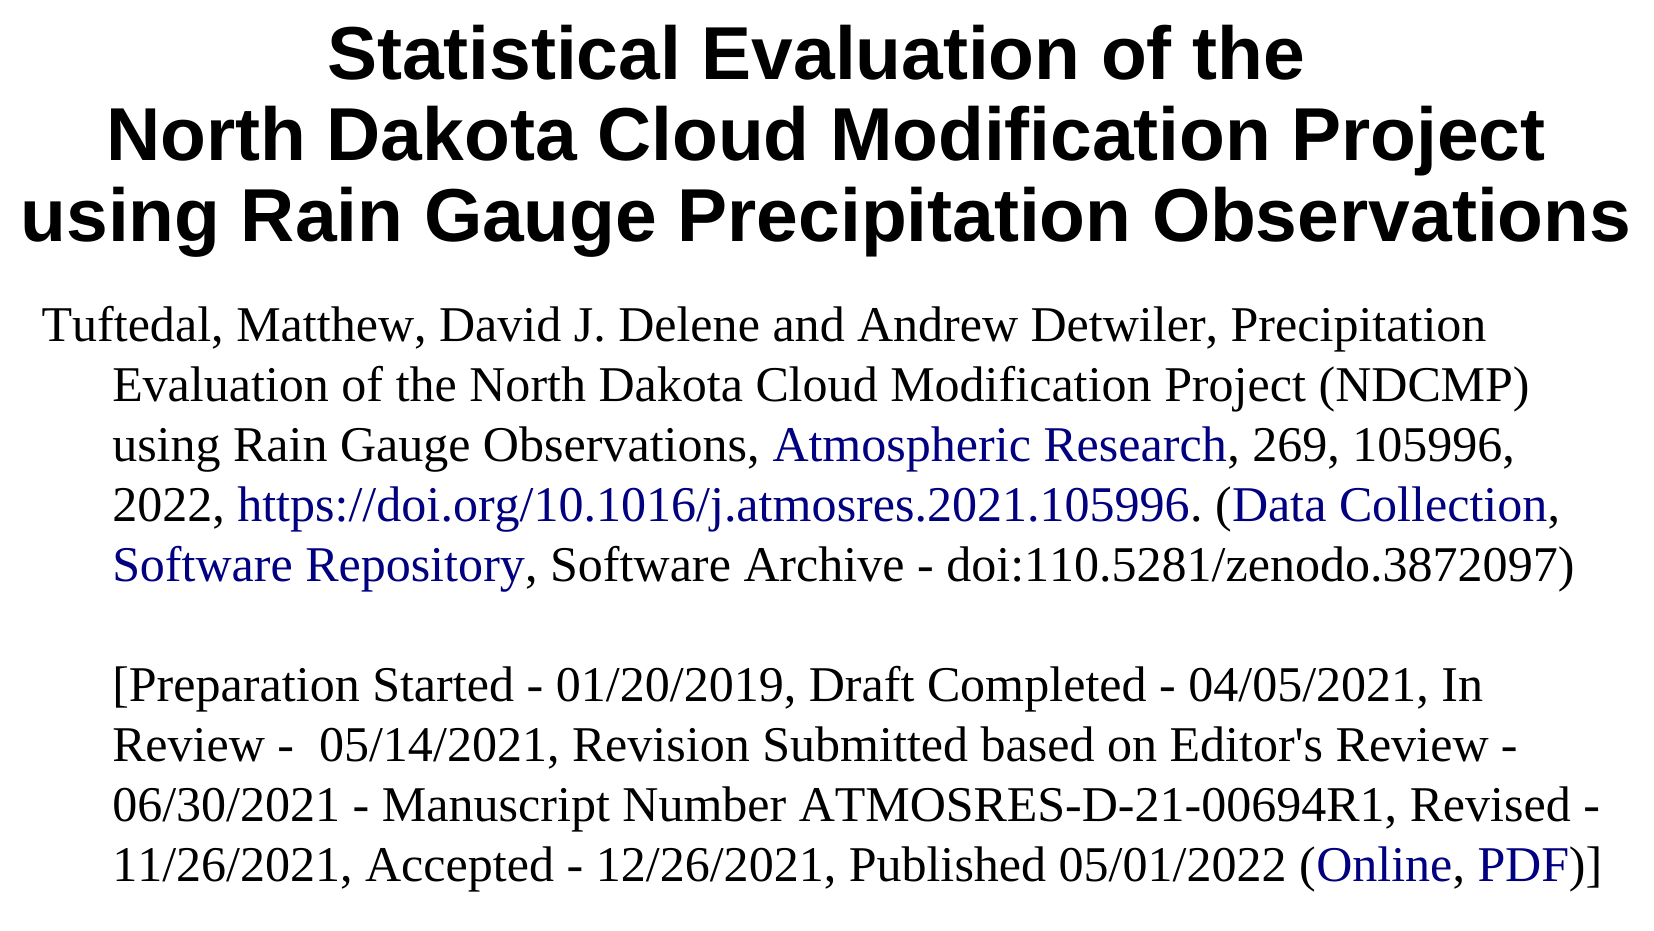

# Statistical Evaluation of the North Dakota Cloud Modification Project using Rain Gauge Precipitation Observations
Tuftedal, Matthew, David J. Delene and Andrew Detwiler, Precipitation Evaluation of the North Dakota Cloud Modification Project (NDCMP) using Rain Gauge Observations, Atmospheric Research, 269, 105996, 2022, https://doi.org/10.1016/j.atmosres.2021.105996. (Data Collection, Software Repository, Software Archive - doi:110.5281/zenodo.3872097)
[Preparation Started - 01/20/2019, Draft Completed - 04/05/2021, In Review -  05/14/2021, Revision Submitted based on Editor's Review - 06/30/2021 - Manuscript Number ATMOSRES-D-21-00694R1, Revised - 11/26/2021, Accepted - 12/26/2021, Published 05/01/2022 (Online, PDF)]